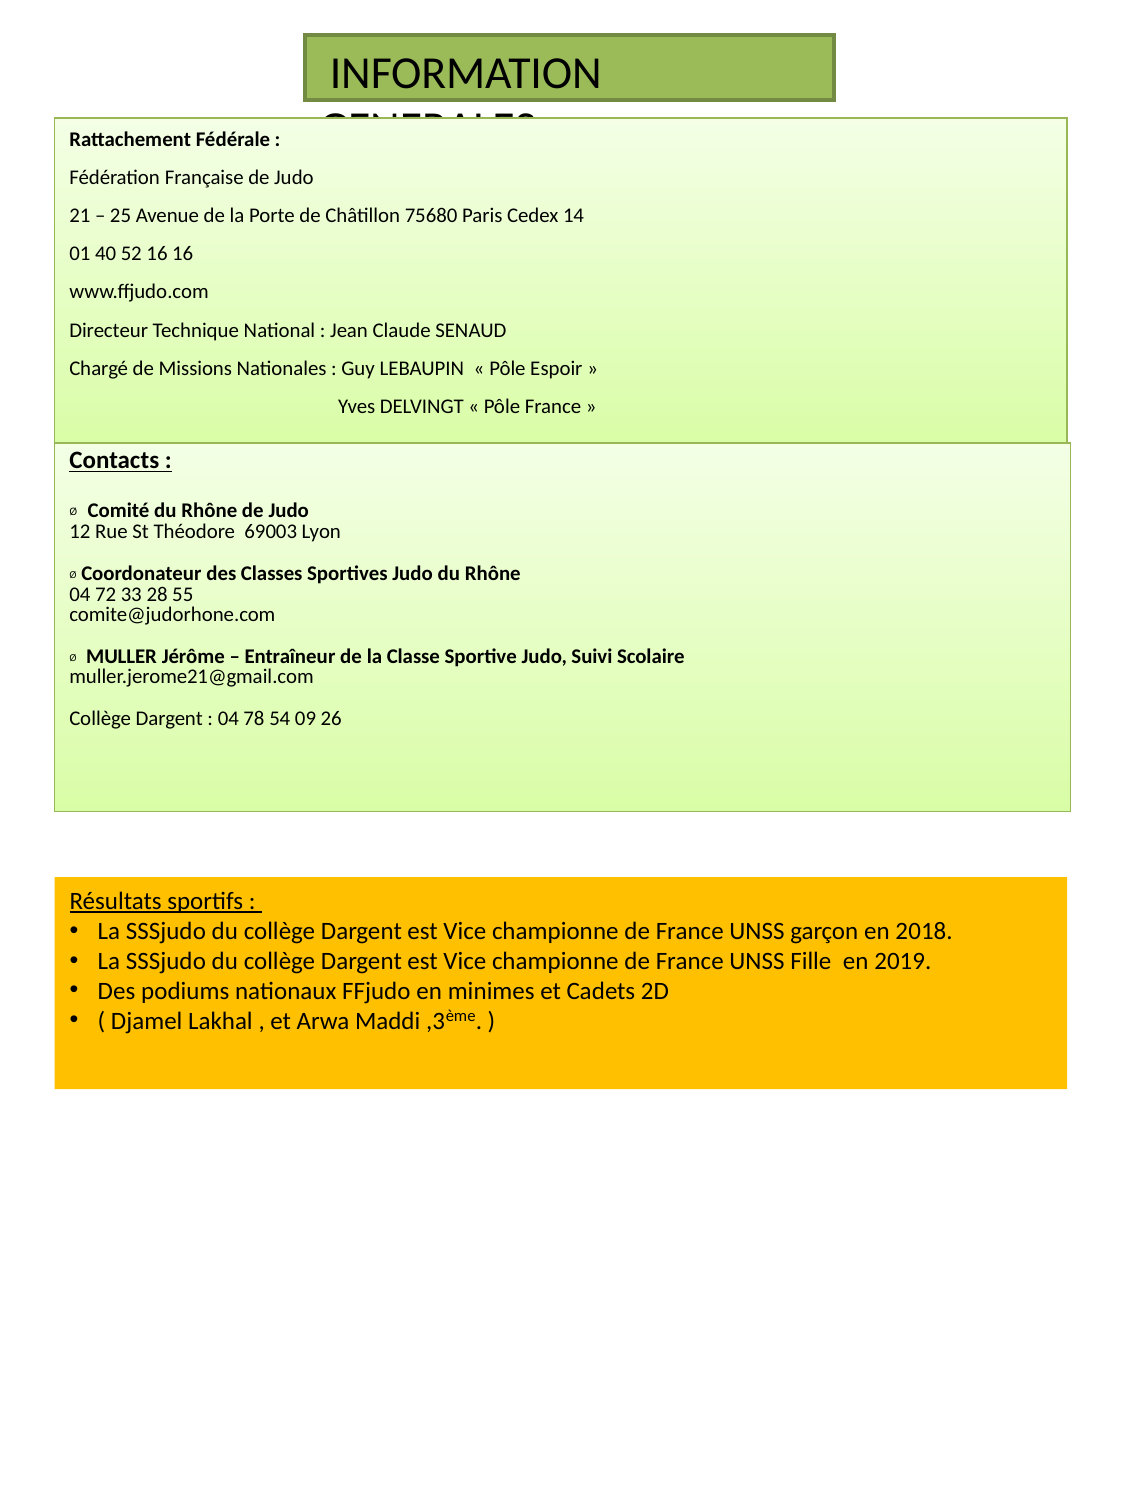

# INFORMATION GENERALES
Rattachement Fédérale :
Fédération Française de Judo
21 – 25 Avenue de la Porte de Châtillon 75680 Paris Cedex 14
01 40 52 16 16
www.ffjudo.com
Directeur Technique National : Jean Claude SENAUD
Chargé de Missions Nationales : Guy LEBAUPIN « Pôle Espoir »
		 Yves DELVINGT « Pôle France »
Contacts :
 Comité du Rhône de Judo
12 Rue St Théodore 69003 Lyon
 Coordonateur des Classes Sportives Judo du Rhône
04 72 33 28 55
comite@judorhone.com
 MULLER Jérôme – Entraîneur de la Classe Sportive Judo, Suivi Scolaire
muller.jerome21@gmail.com
Collège Dargent : 04 78 54 09 26
Résultats sportifs :
La SSSjudo du collège Dargent est Vice championne de France UNSS garçon en 2018.
La SSSjudo du collège Dargent est Vice championne de France UNSS Fille en 2019.
Des podiums nationaux FFjudo en minimes et Cadets 2D
( Djamel Lakhal , et Arwa Maddi ,3ème. )